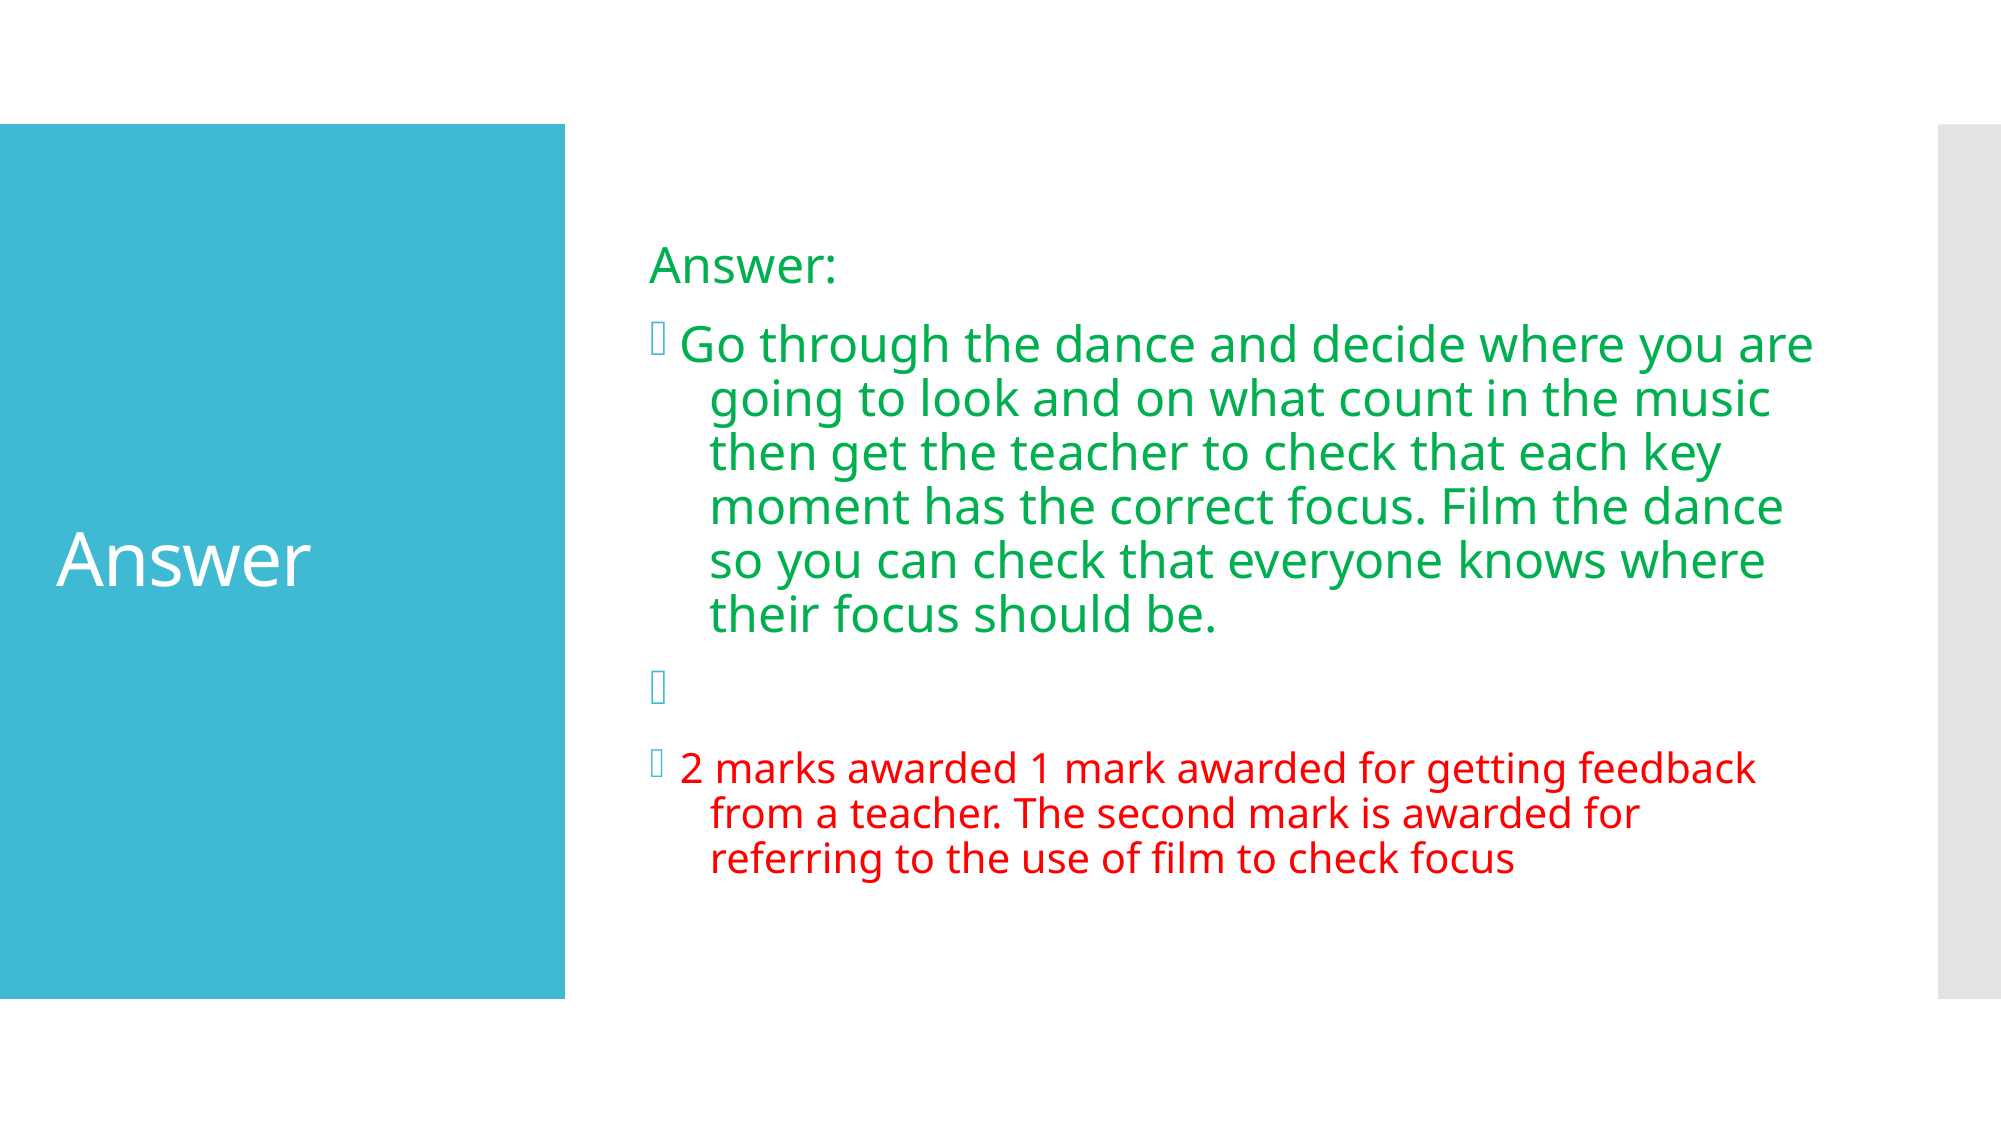

Answer:
Go through the dance and decide where you are going to look and on what count in the music then get the teacher to check that each key moment has the correct focus. Film the dance so you can check that everyone knows where their focus should be.
2 marks awarded 1 mark awarded for getting feedback from a teacher. The second mark is awarded for referring to the use of film to check focus
# Answer